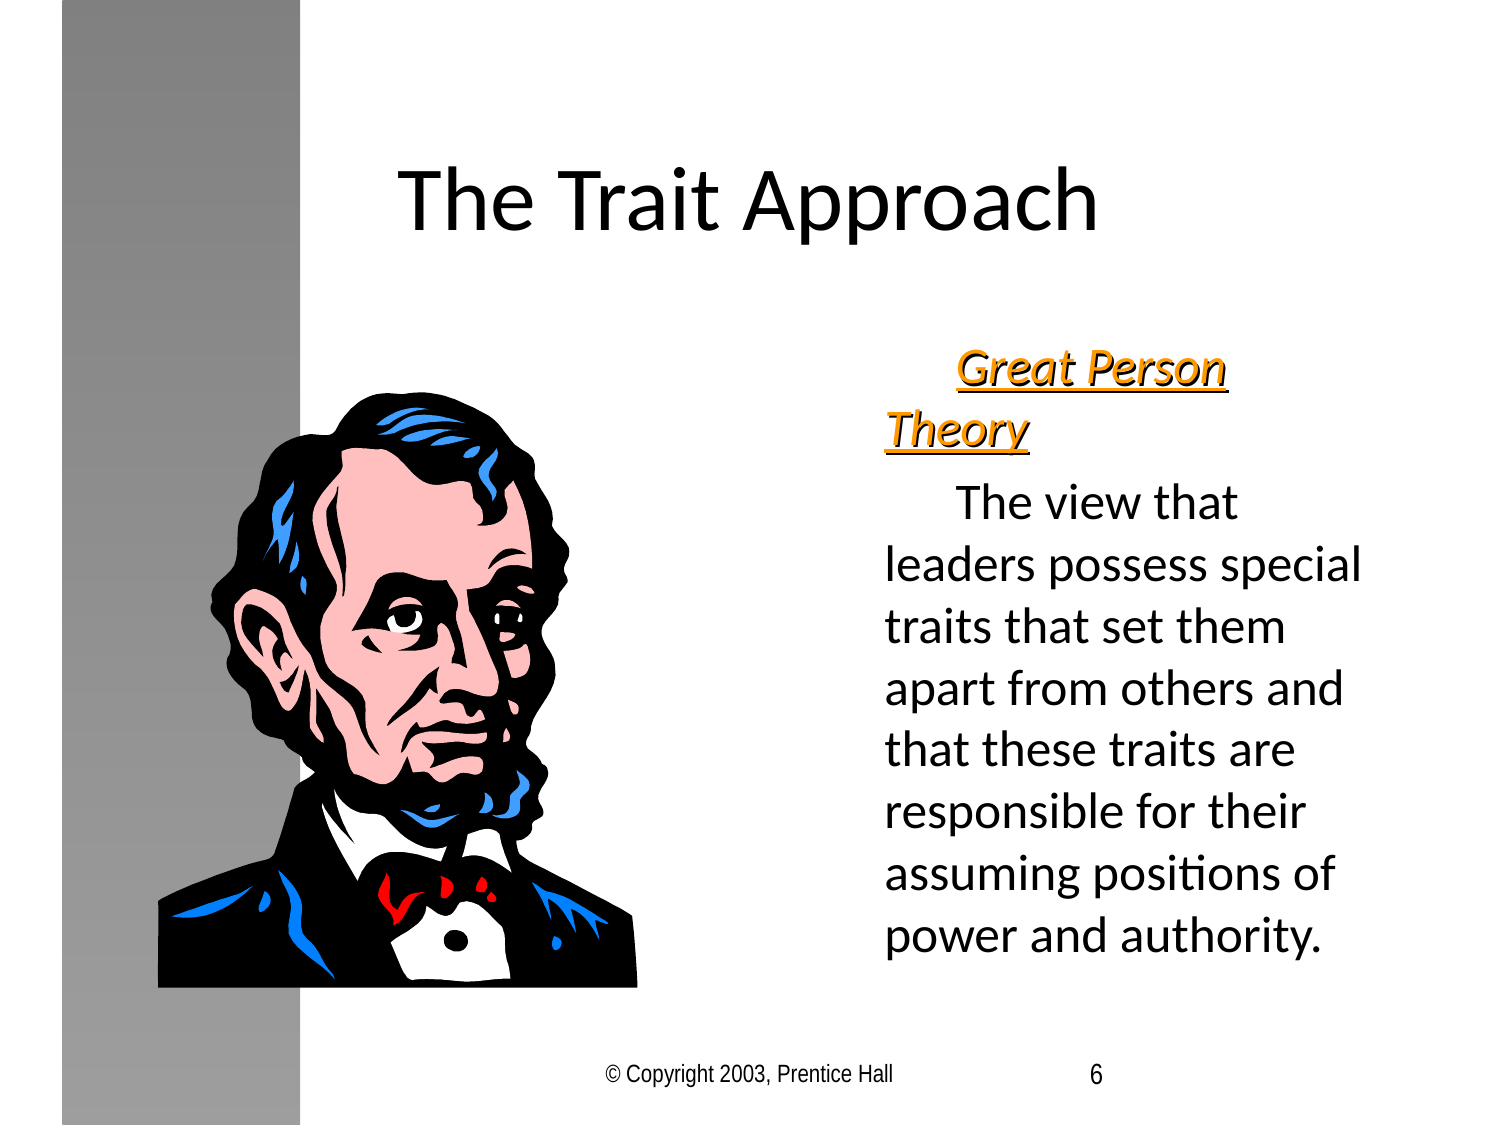

# The Trait Approach
	Great Person Theory
	The view that leaders possess special traits that set them apart from others and that these traits are responsible for their assuming positions of power and authority.
© Copyright 2003, Prentice Hall